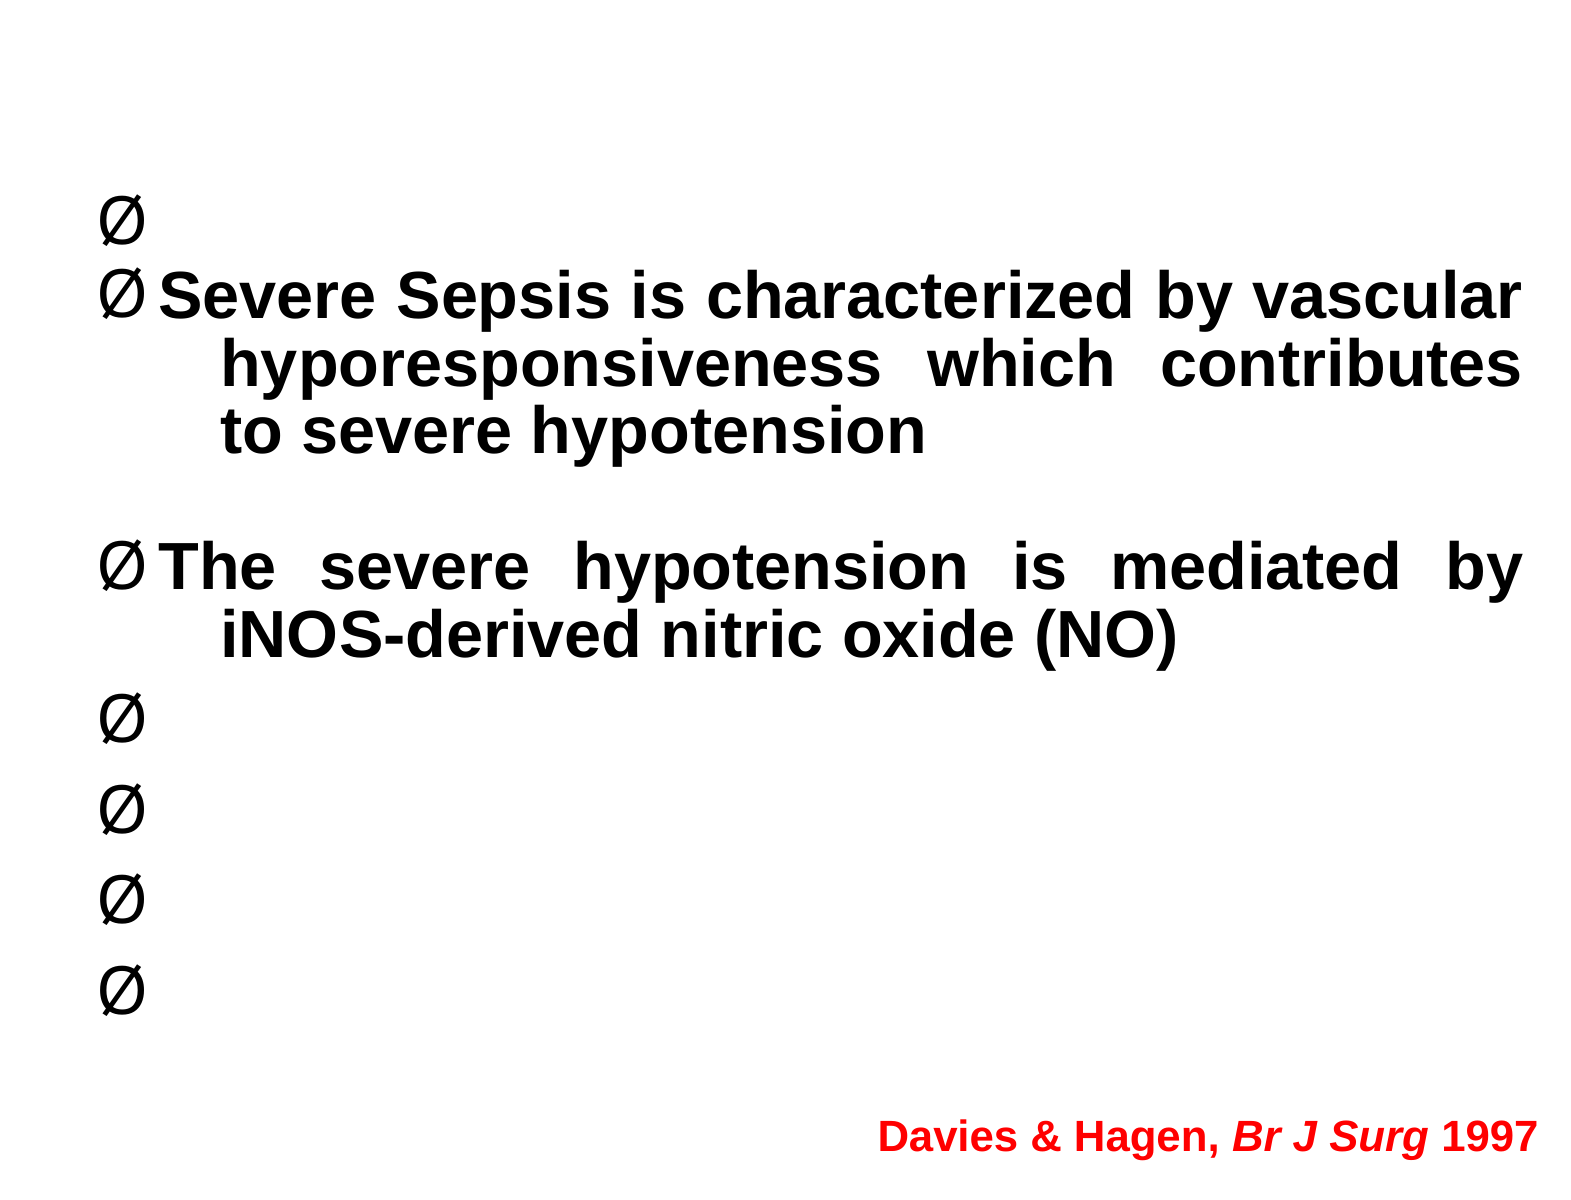

Severe Sepsis is characterized by vascular hyporesponsiveness which contributes to severe hypotension
The severe hypotension is mediated by iNOS-derived nitric oxide (NO)
Davies & Hagen, Br J Surg 1997